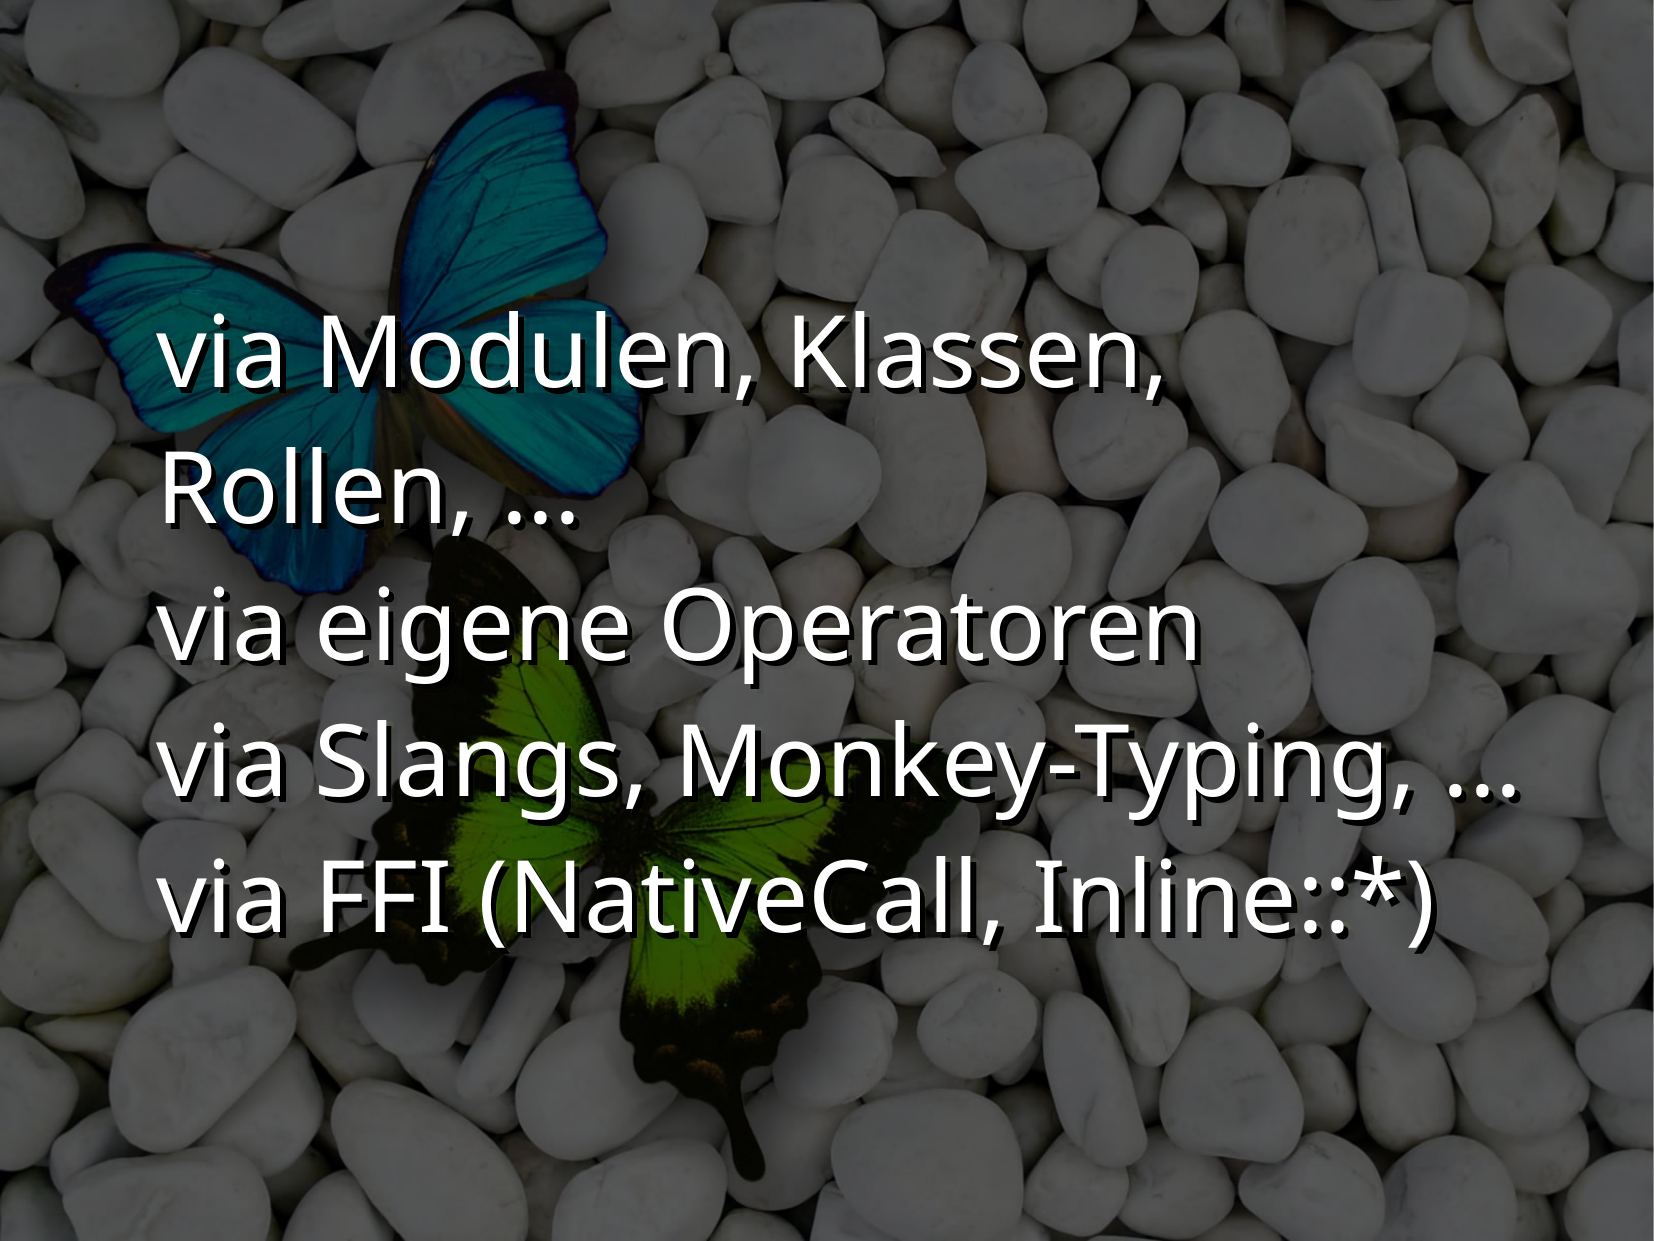

#
via Modulen, Klassen, Rollen, ...
via eigene Operatoren
via Slangs, Monkey-Typing, ...
via FFI (NativeCall, Inline::*)